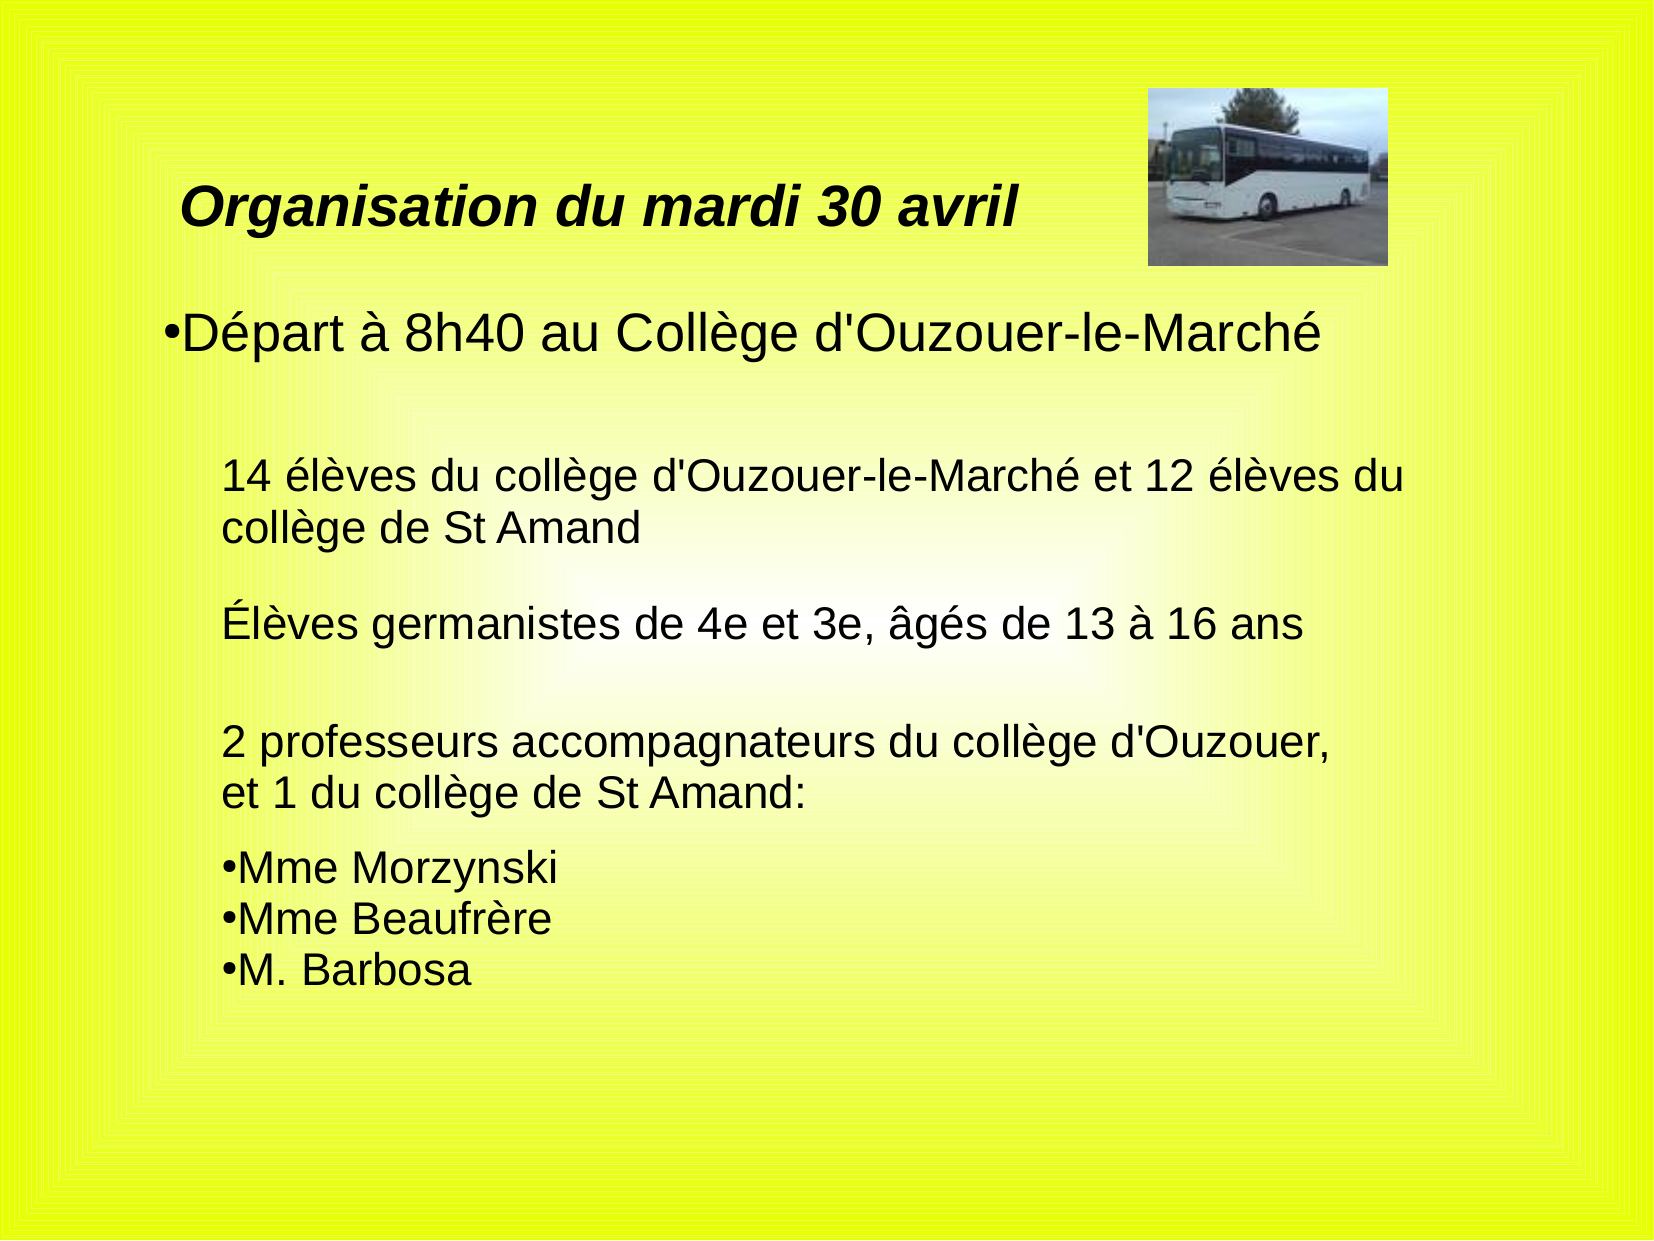

Organisation du mardi 30 avril
Départ à 8h40 au Collège d'Ouzouer-le-Marché
14 élèves du collège d'Ouzouer-le-Marché et 12 élèves du collège de St Amand
Élèves germanistes de 4e et 3e, âgés de 13 à 16 ans
2 professeurs accompagnateurs du collège d'Ouzouer,
et 1 du collège de St Amand:
Mme Morzynski
Mme Beaufrère
M. Barbosa